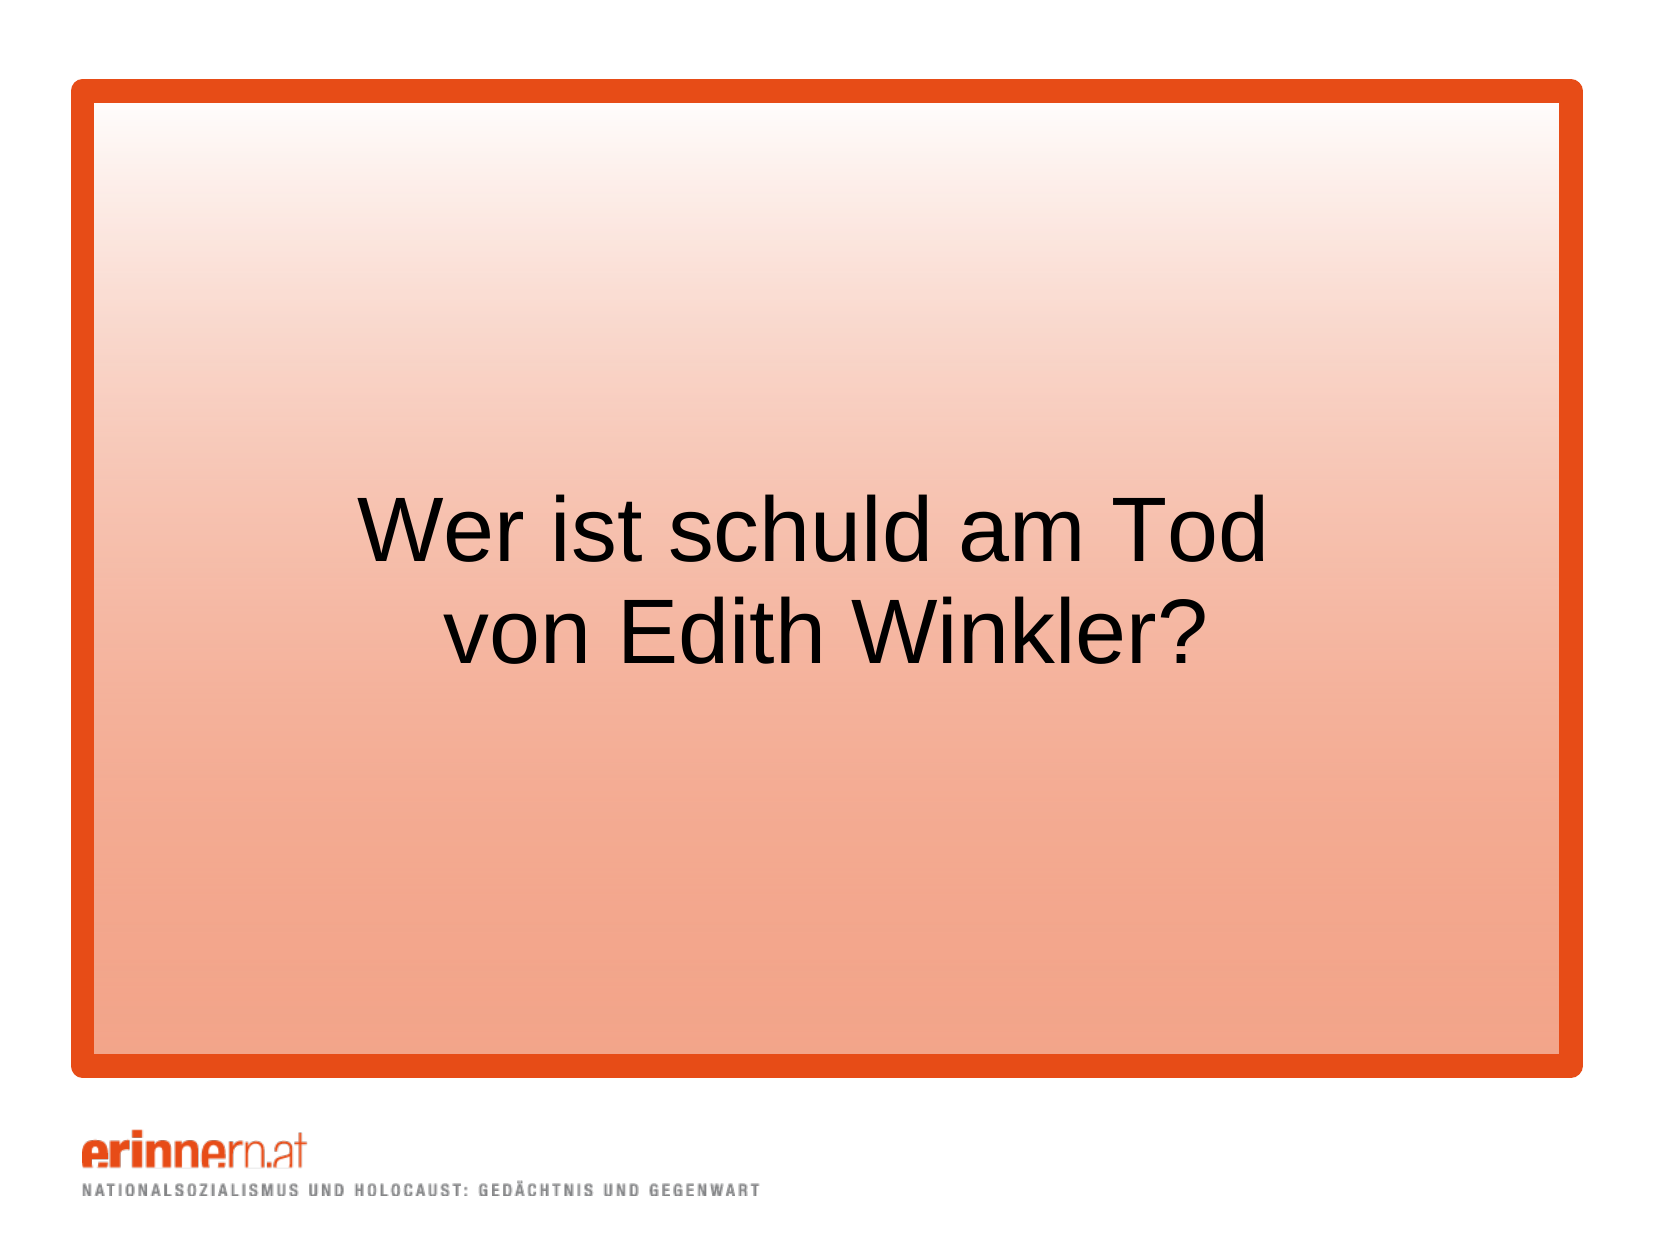

Wer ist schuld am Tod
von Edith Winkler?